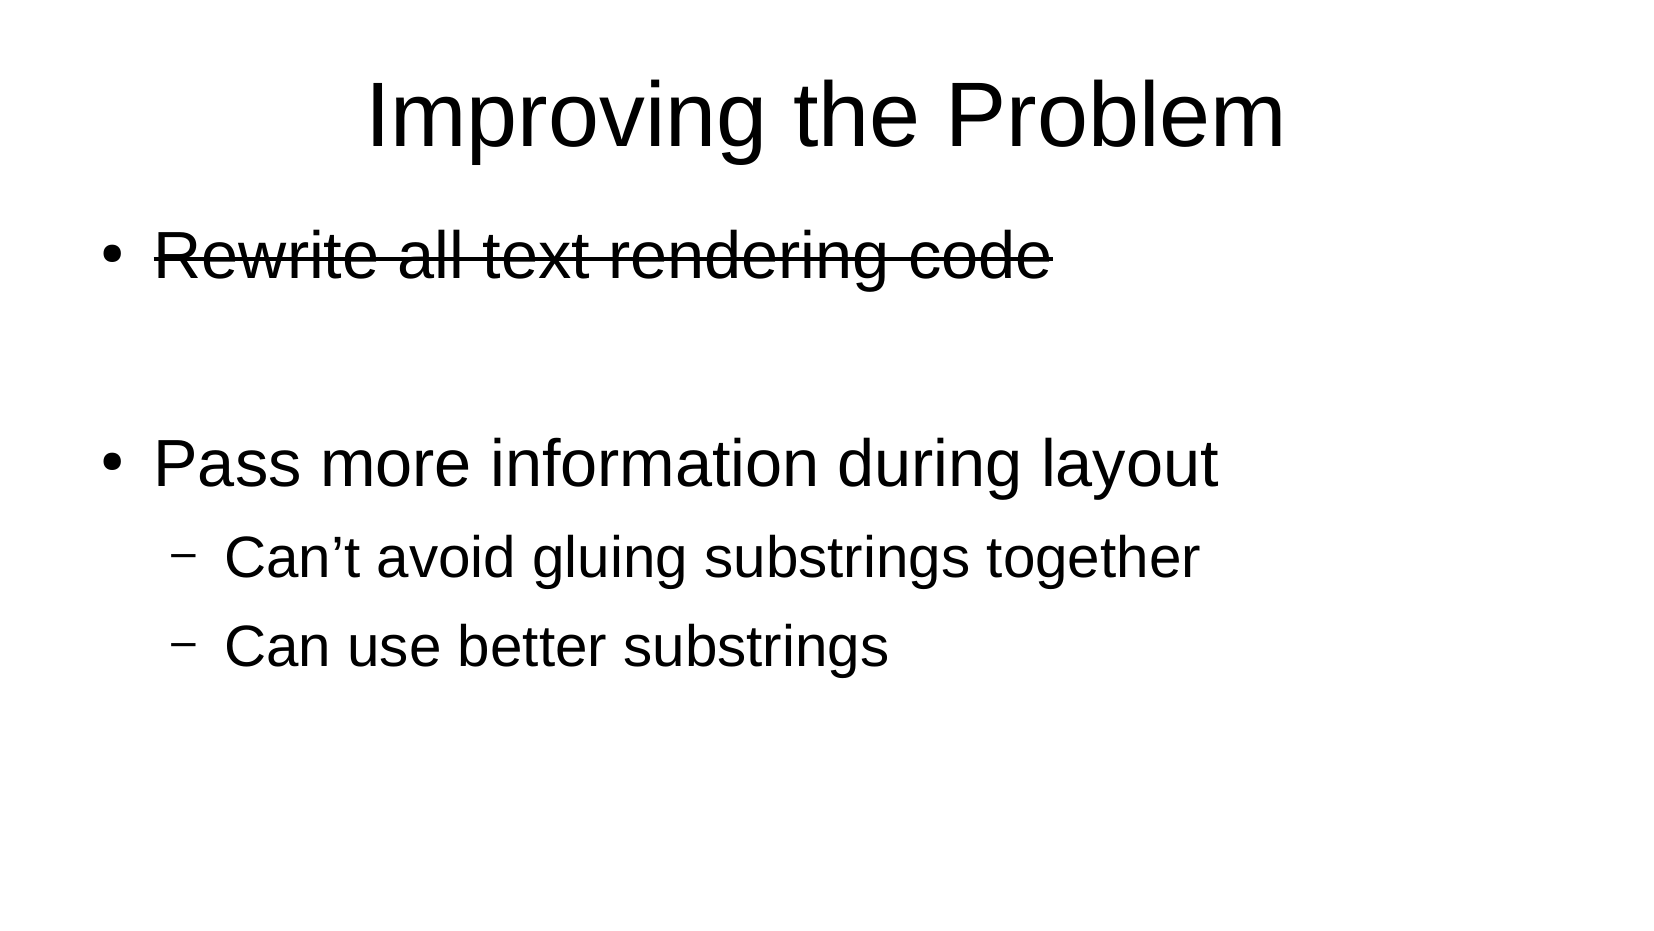

Improving the Problem
# Rewrite all text rendering code
Pass more information during layout
Can’t avoid gluing substrings together
Can use better substrings